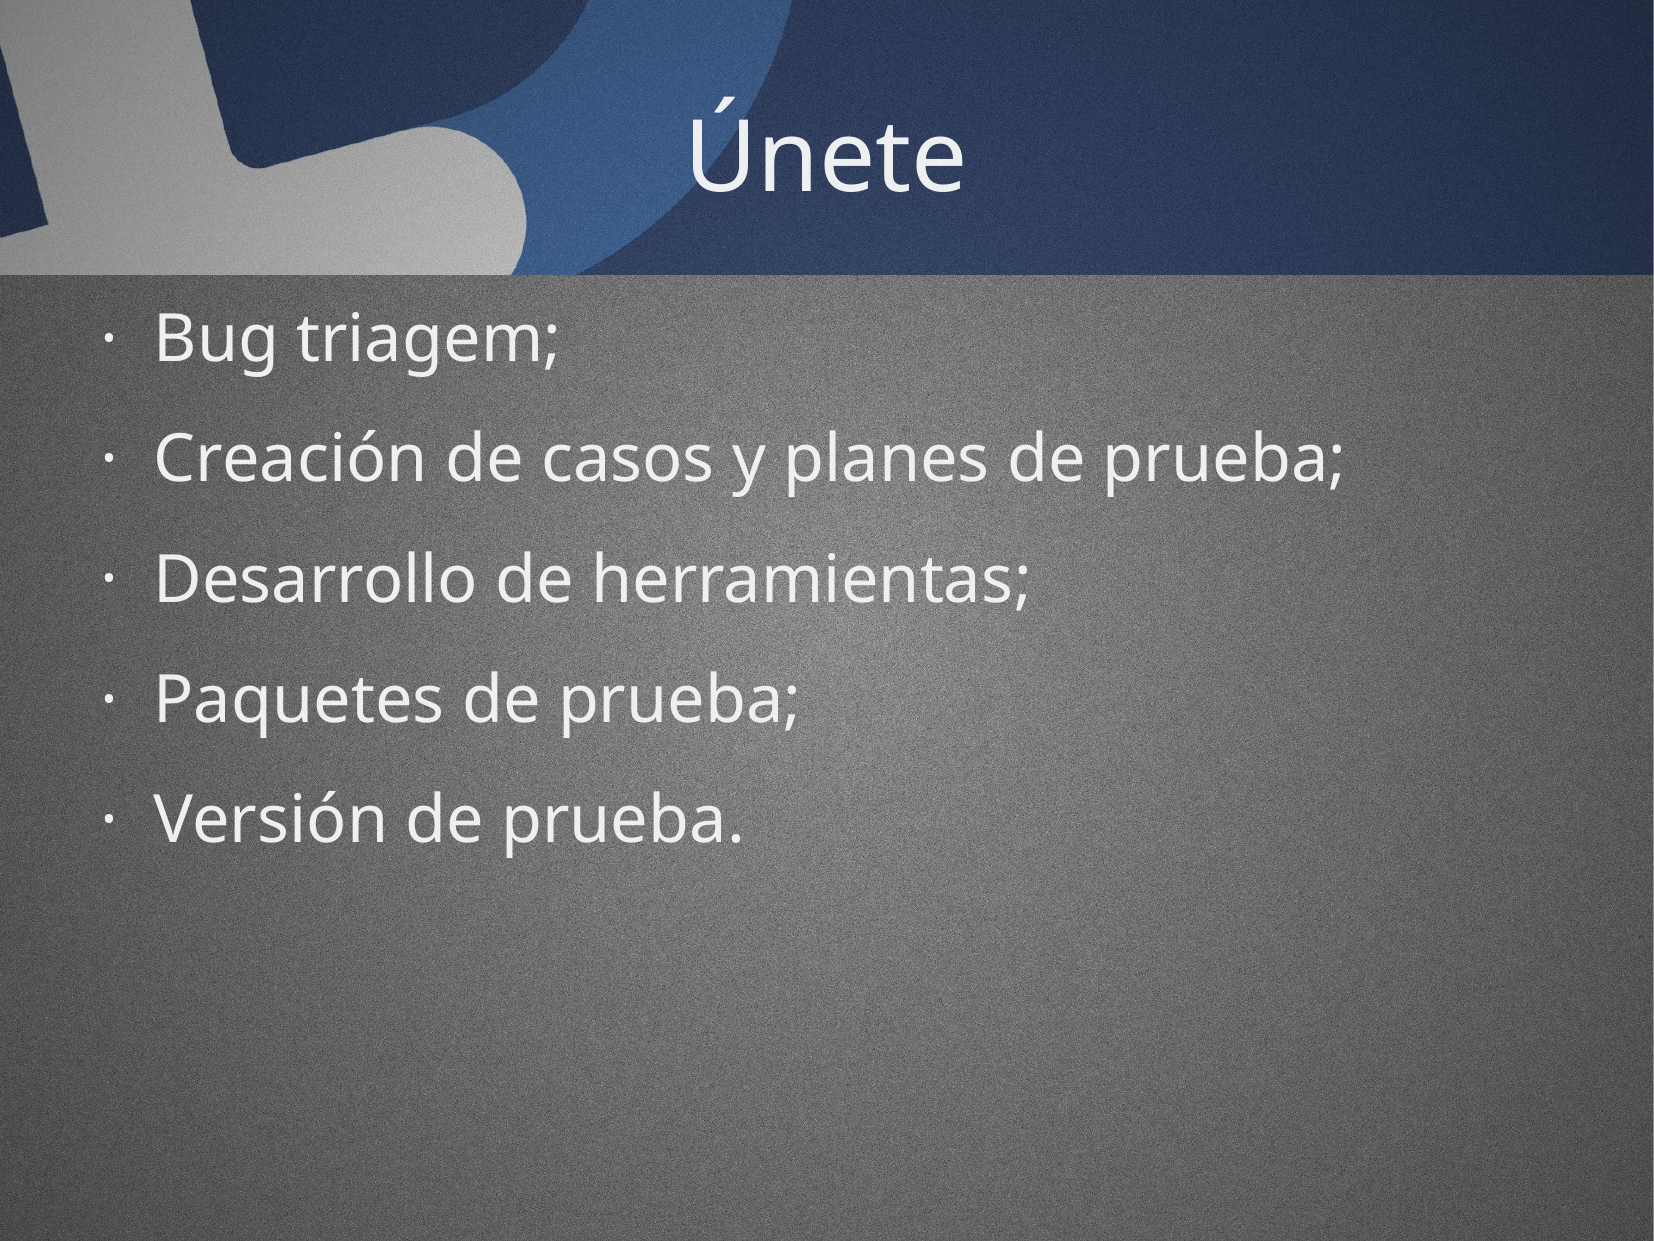

# Únete
Bug triagem;
Creación de casos y planes de prueba;
Desarrollo de herramientas;
Paquetes de prueba;
Versión de prueba.